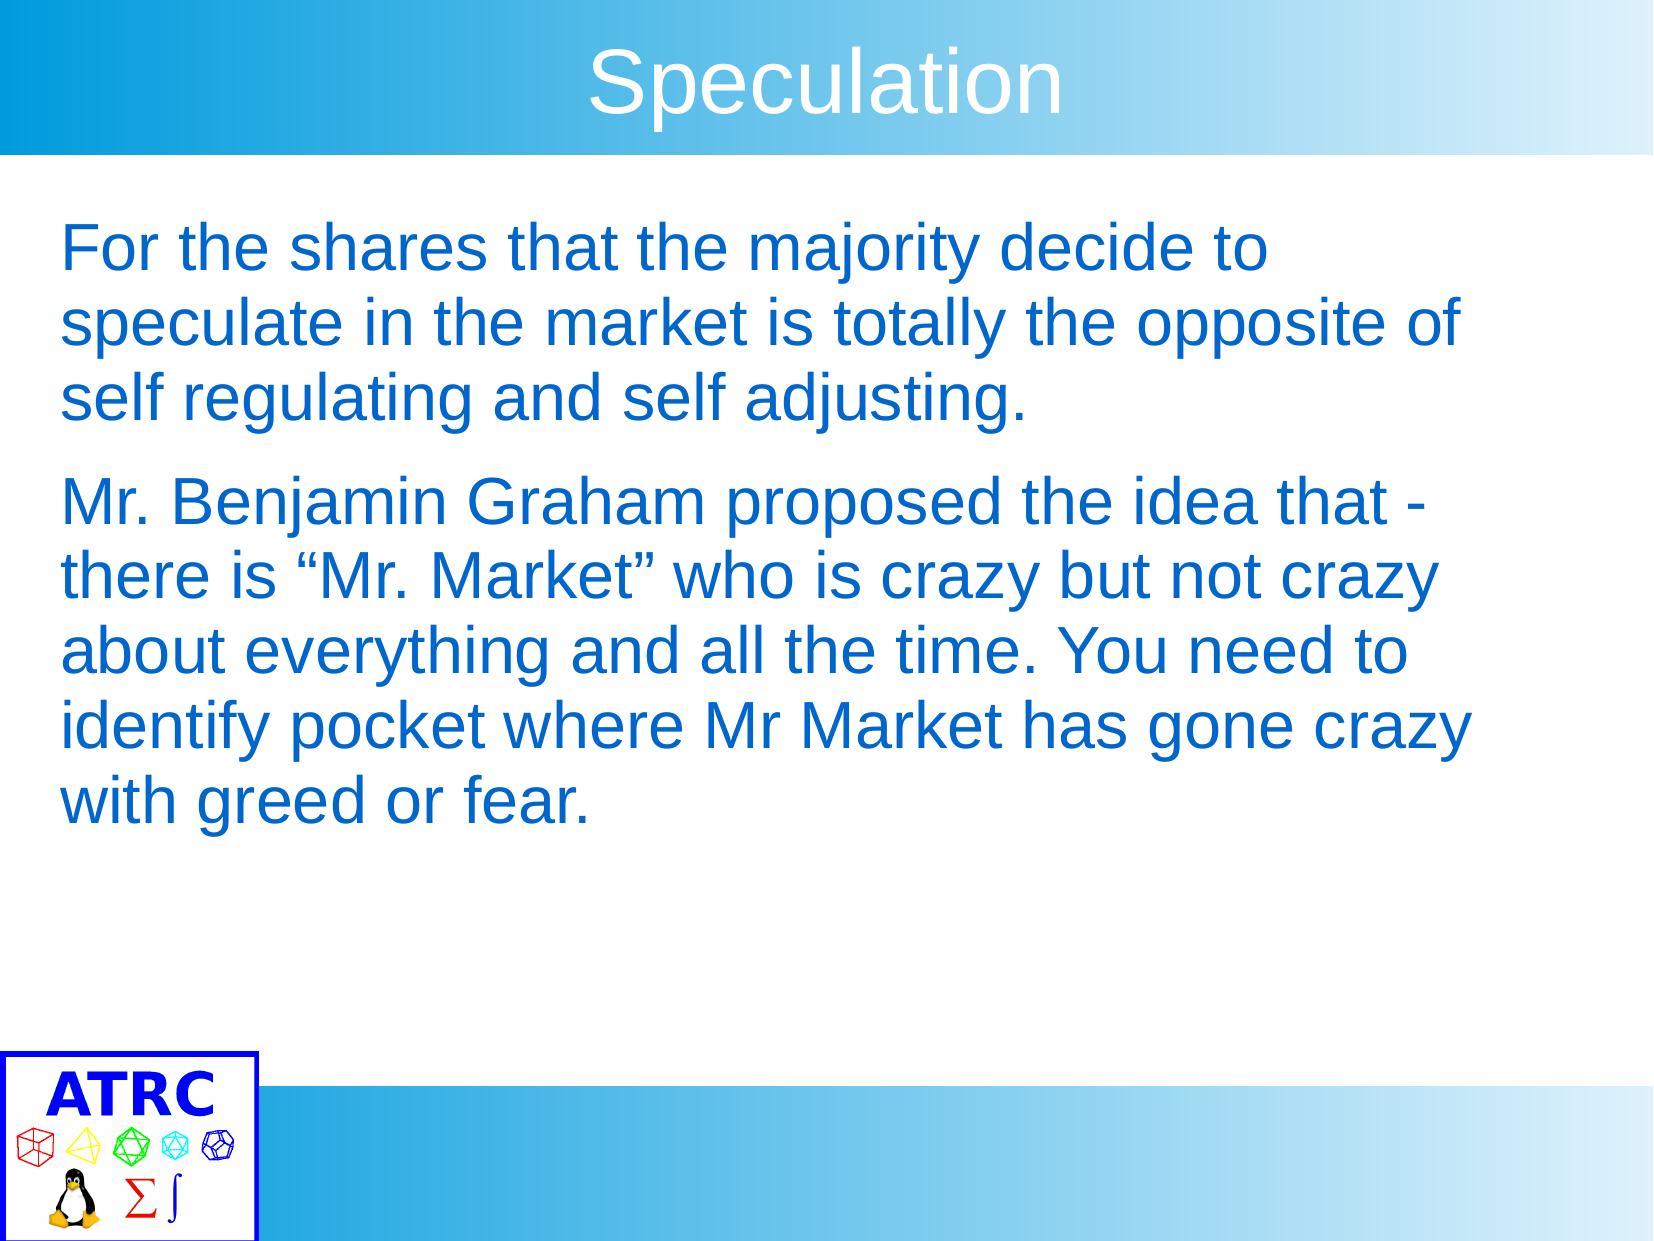

# Speculation
For the shares that the majority decide to speculate in the market is totally the opposite of self regulating and self adjusting.
Mr. Benjamin Graham proposed the idea that - there is “Mr. Market” who is crazy but not crazy about everything and all the time. You need to identify pocket where Mr Market has gone crazy with greed or fear.